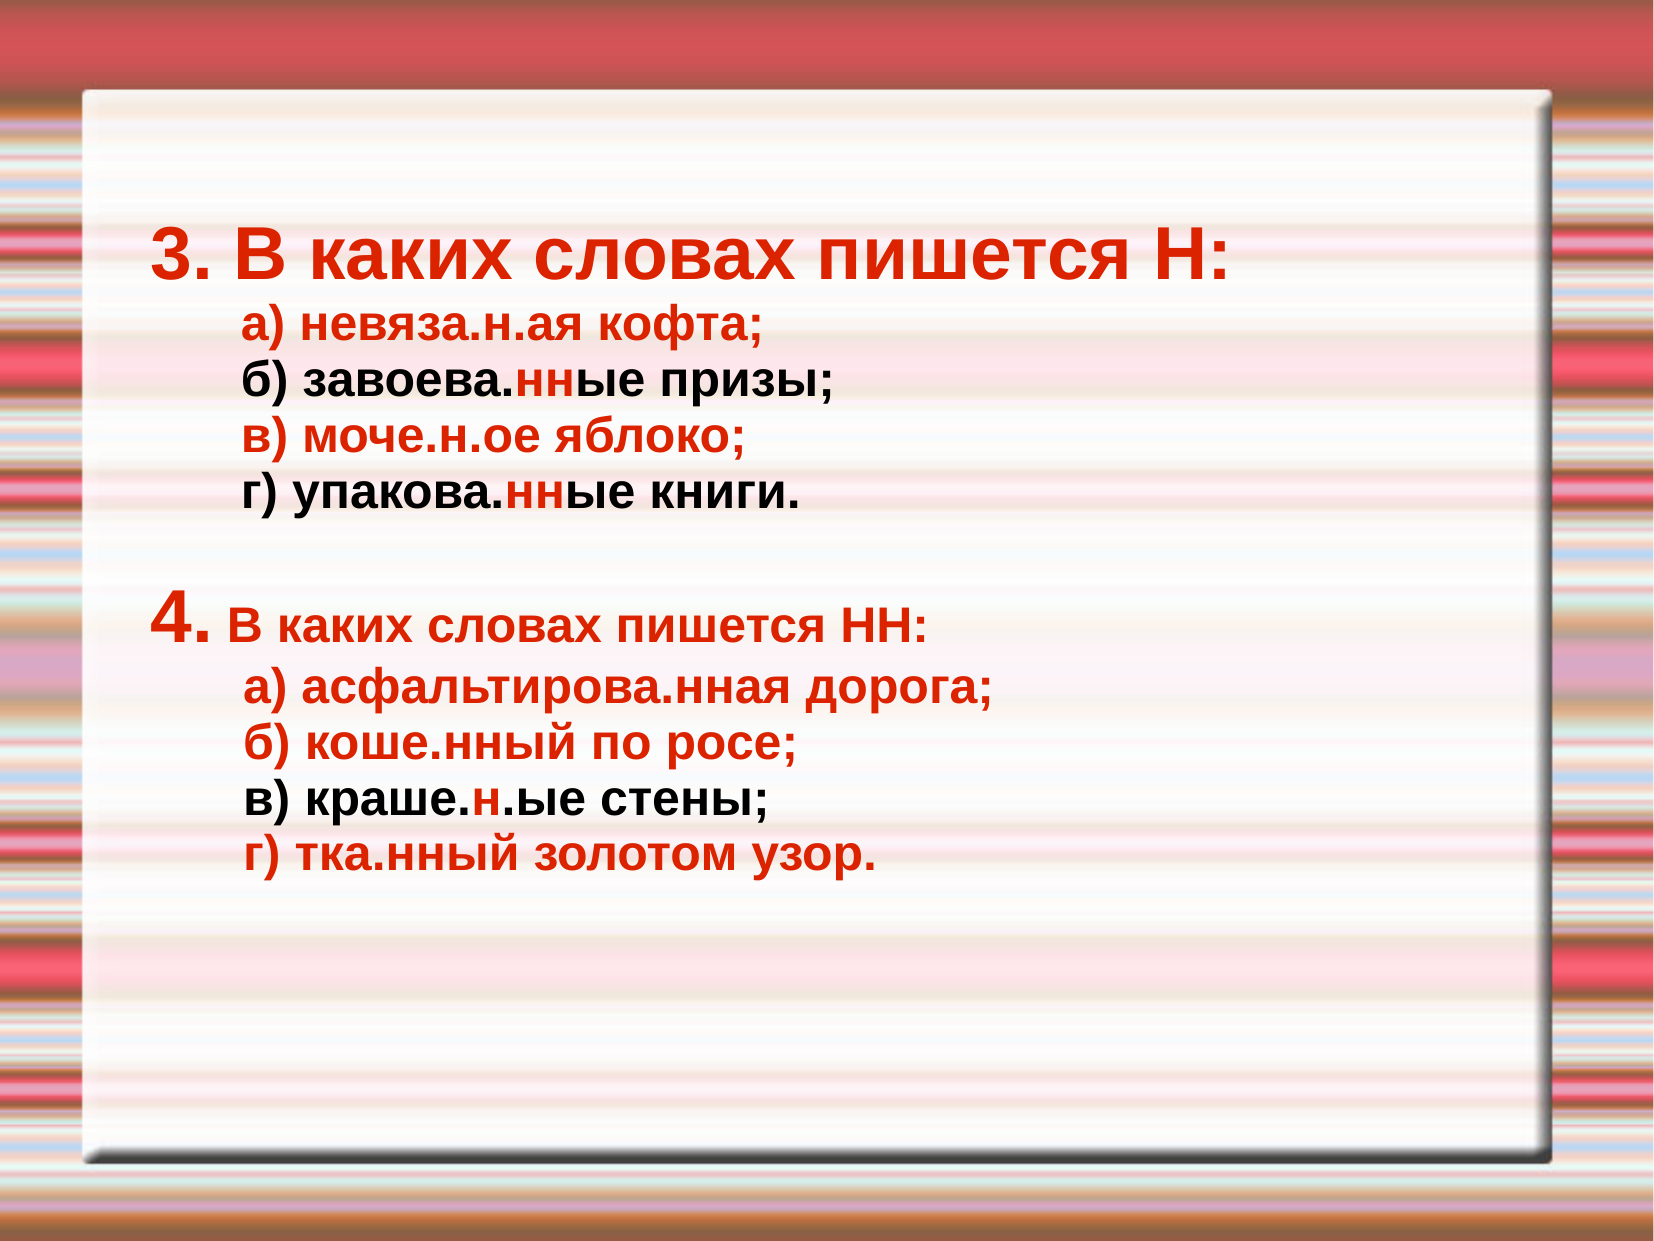

3. В каких словах пишется Н:
а) невяза.н.ая кофта;
б) завоева.нные призы;
в) моче.н.ое яблоко;
г) упакова.нные книги.
4. В каких словах пишется НН:
а) асфальтирова.нная дорога;
б) коше.нный по росе;
в) краше.н.ые стены;
г) тка.нный золотом узор.